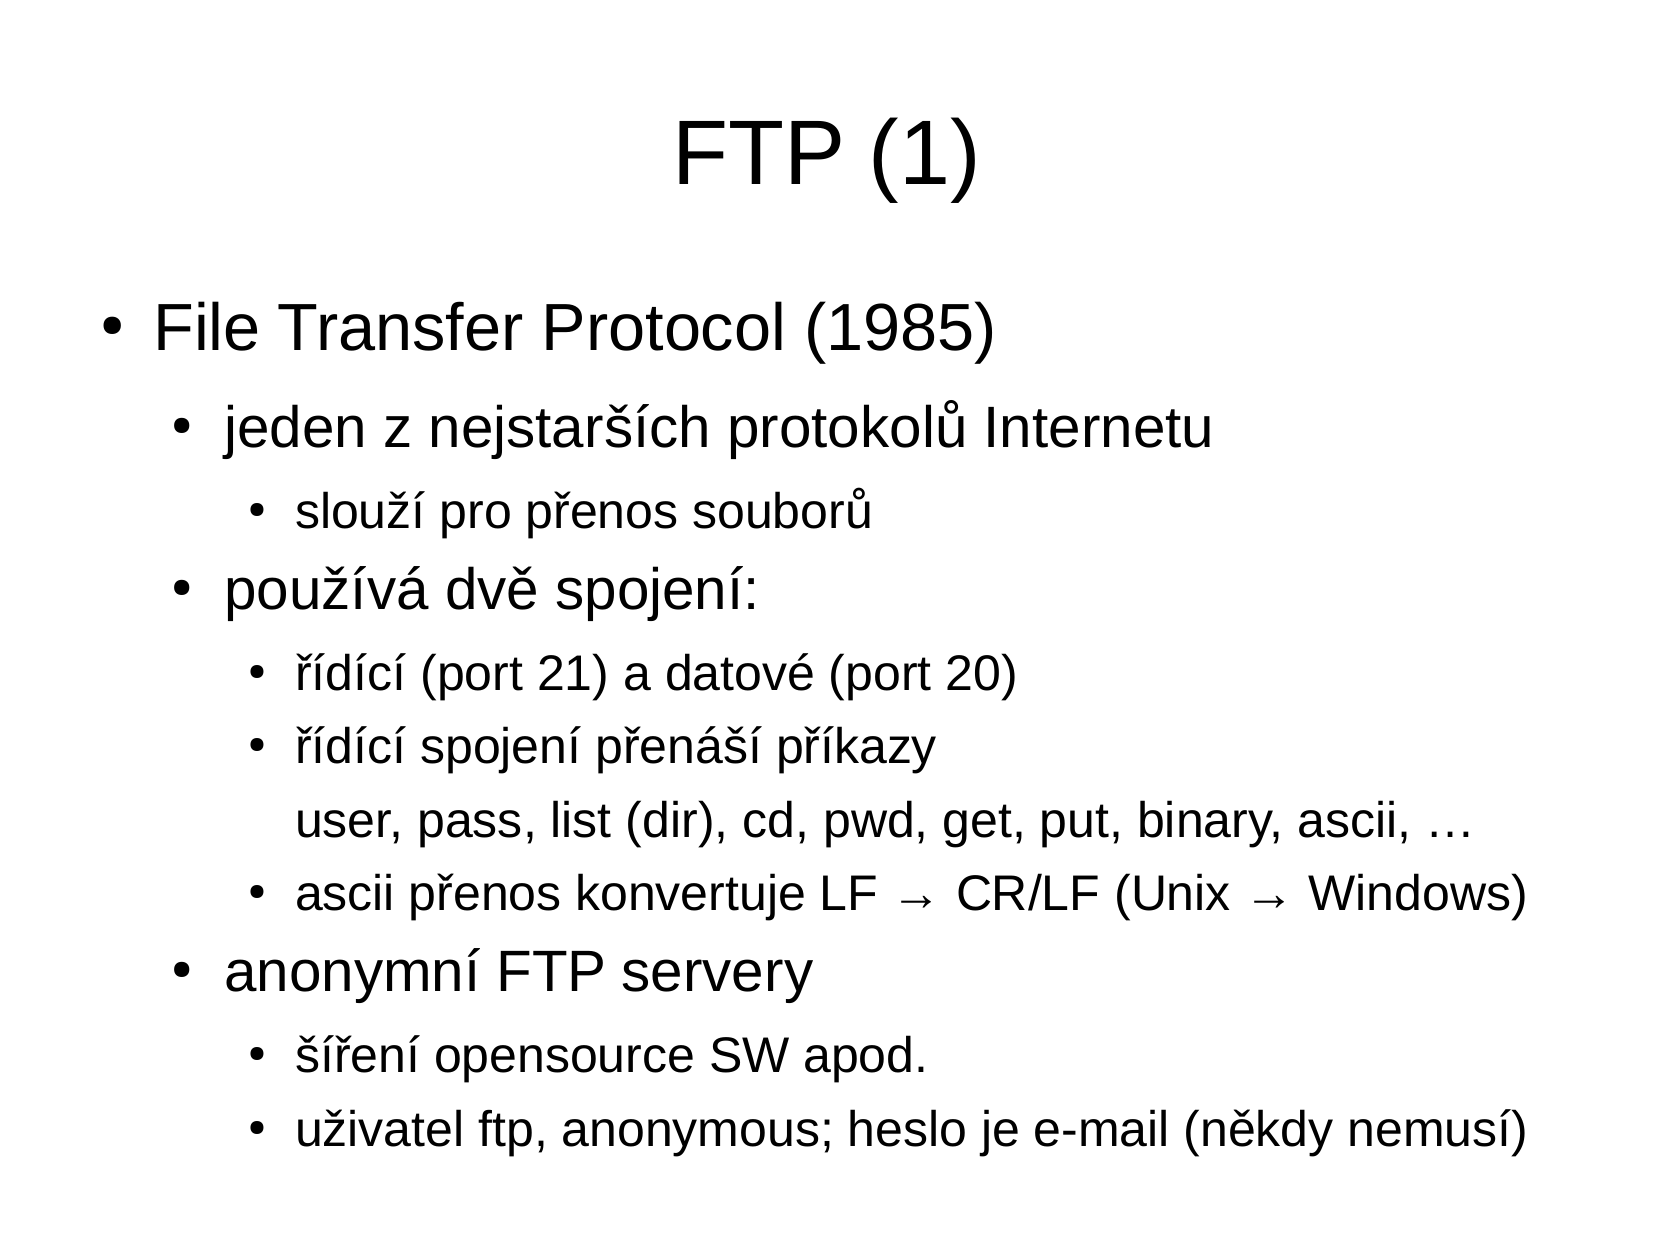

# FTP (1)
File Transfer Protocol (1985)
jeden z nejstarších protokolů Internetu
slouží pro přenos souborů
používá dvě spojení:
řídící (port 21) a datové (port 20)
řídící spojení přenáší příkazy
user, pass, list (dir), cd, pwd, get, put, binary, ascii, …
ascii přenos konvertuje LF → CR/LF (Unix → Windows)
anonymní FTP servery
šíření opensource SW apod.
uživatel ftp, anonymous; heslo je e-mail (někdy nemusí)